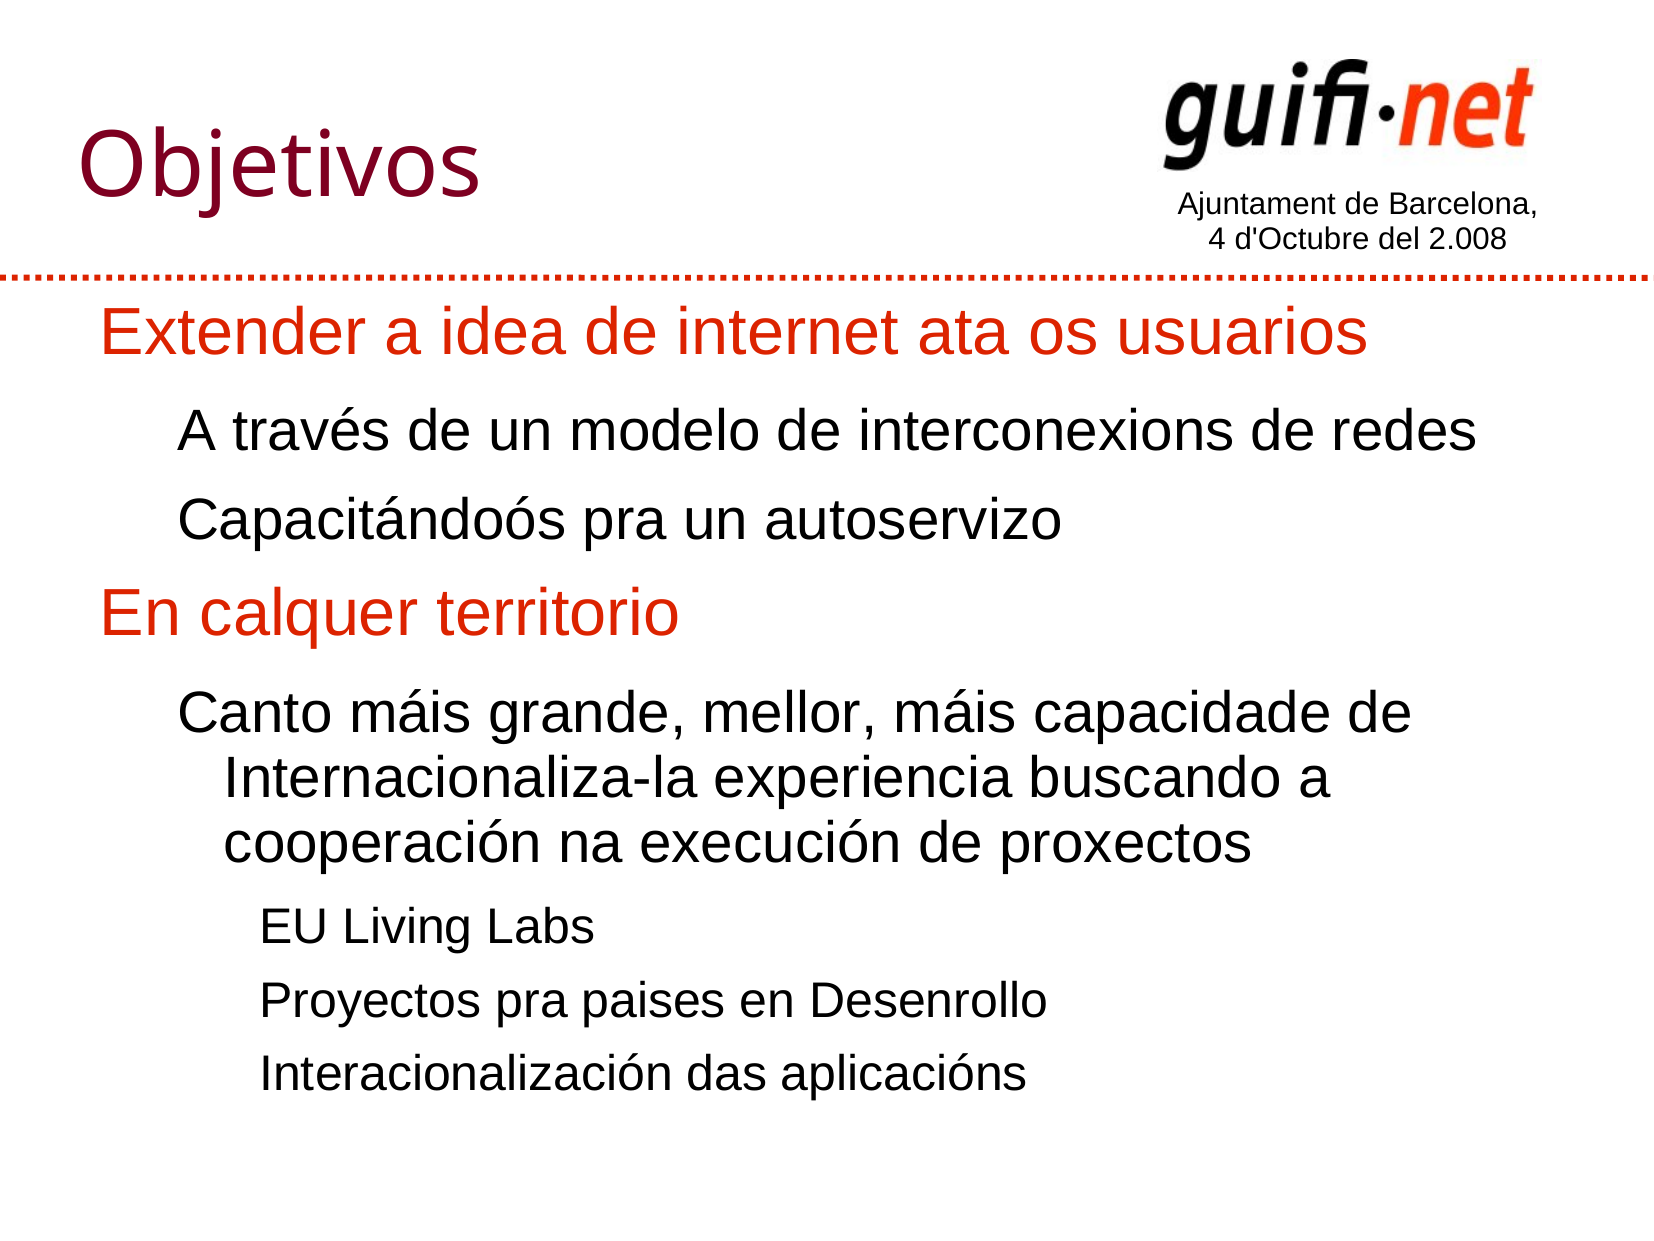

Objetivos
Extender a idea de internet ata os usuarios
A través de un modelo de interconexions de redes
Capacitándoós pra un autoservizo
En calquer territorio
Canto máis grande, mellor, máis capacidade de Internacionaliza-la experiencia buscando a cooperación na execución de proxectos
EU Living Labs
Proyectos pra paises en Desenrollo
Interacionalización das aplicacións